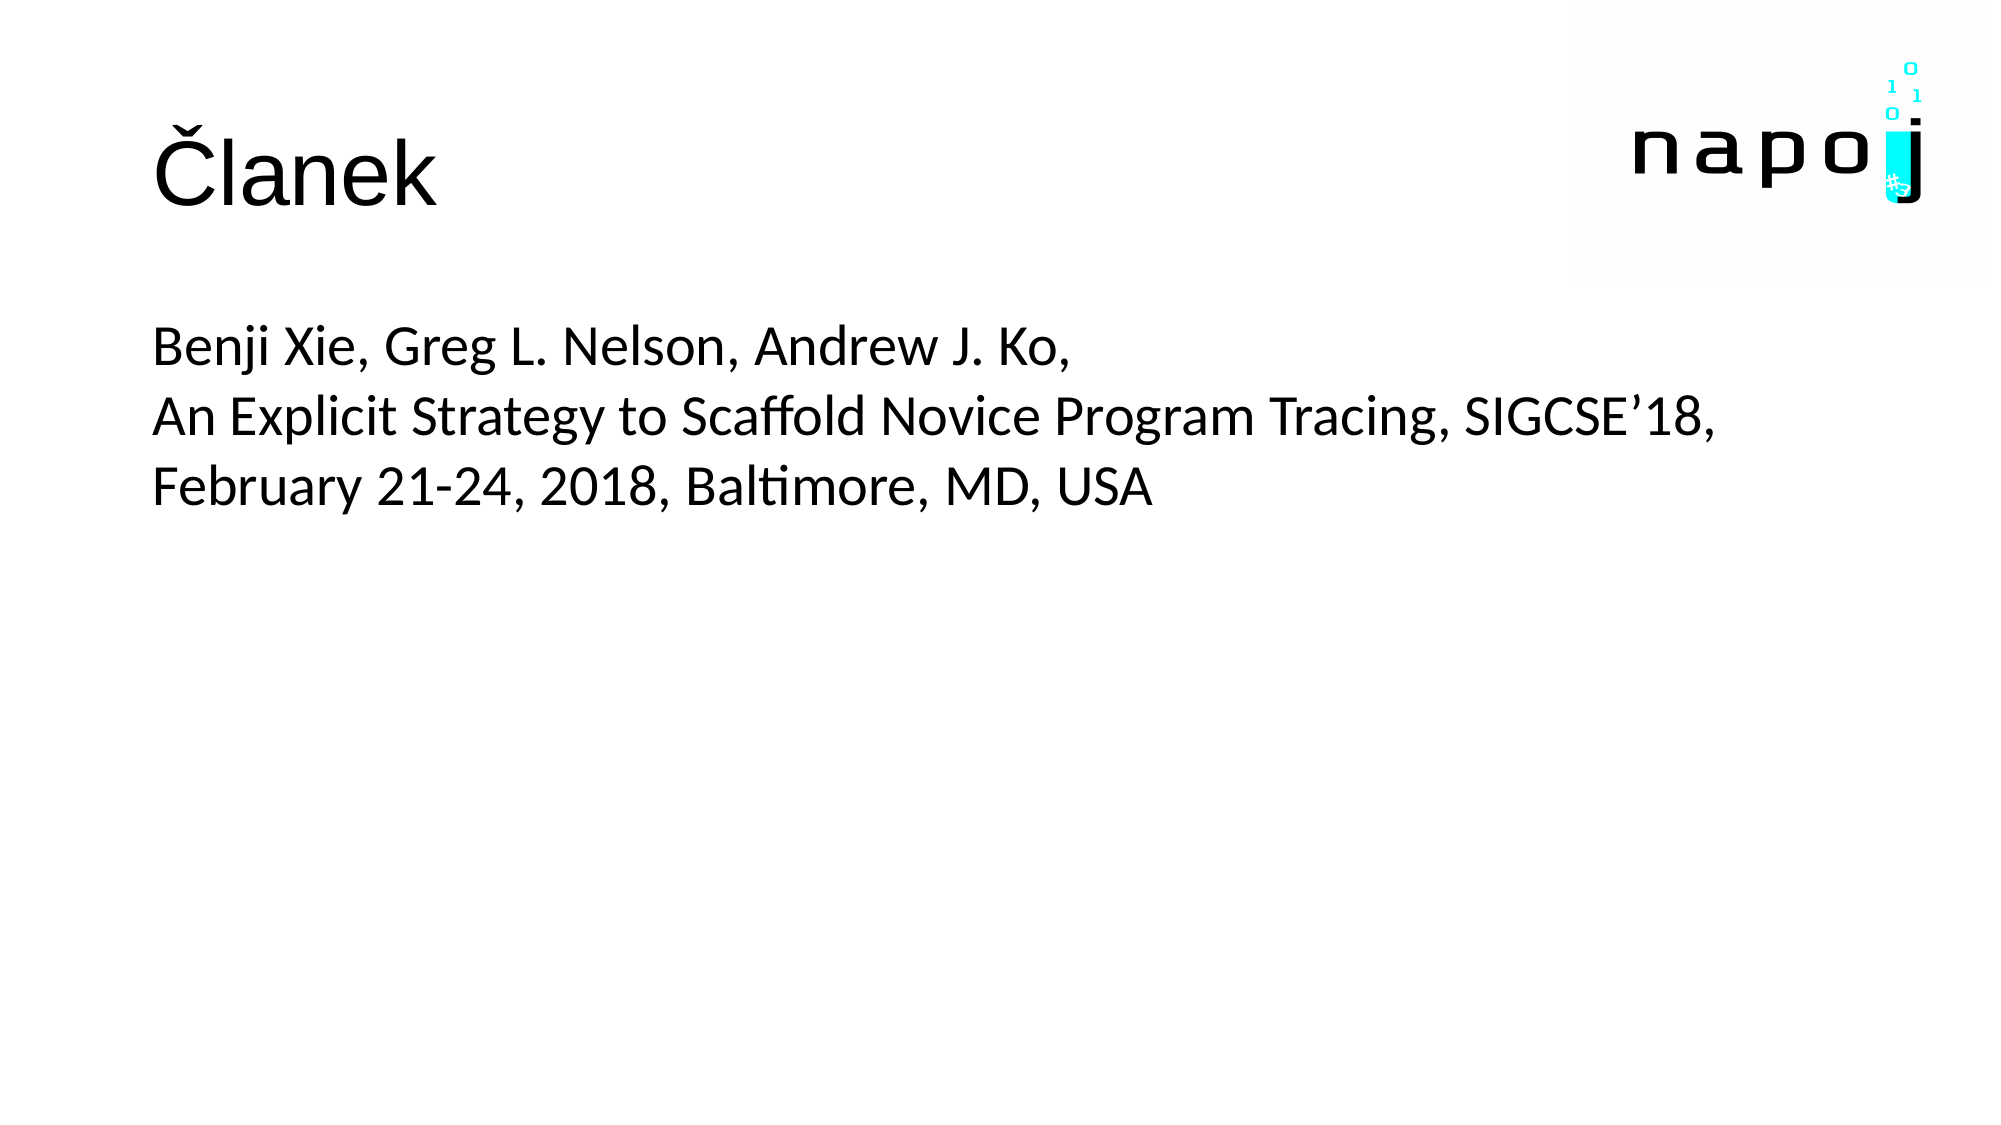

# Članek
Benji Xie, Greg L. Nelson, Andrew J. Ko,
An Explicit Strategy to Scaffold Novice Program Tracing, SIGCSE’18, February 21-24, 2018, Baltimore, MD, USA